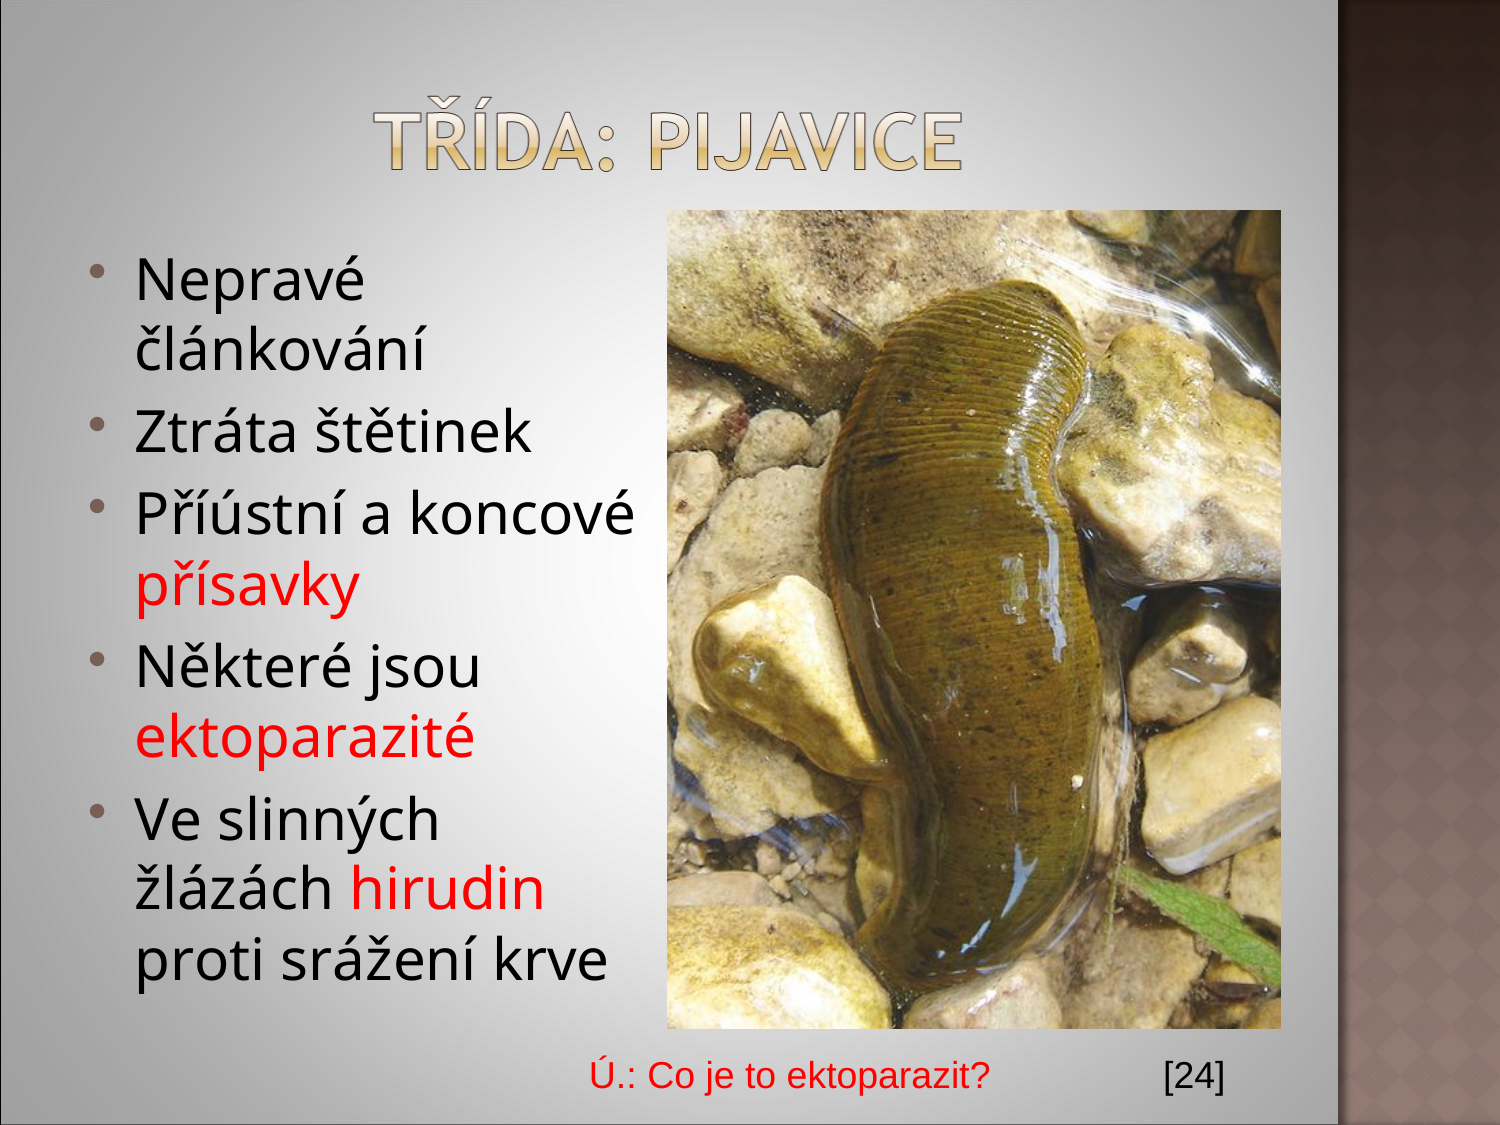

# Nepravé článkování
Ztráta štětinek
Příústní a koncové přísavky
Některé jsou ektoparazité
Ve slinných žlázách hirudin proti srážení krve
Ú.: Co je to ektoparazit?
[24]